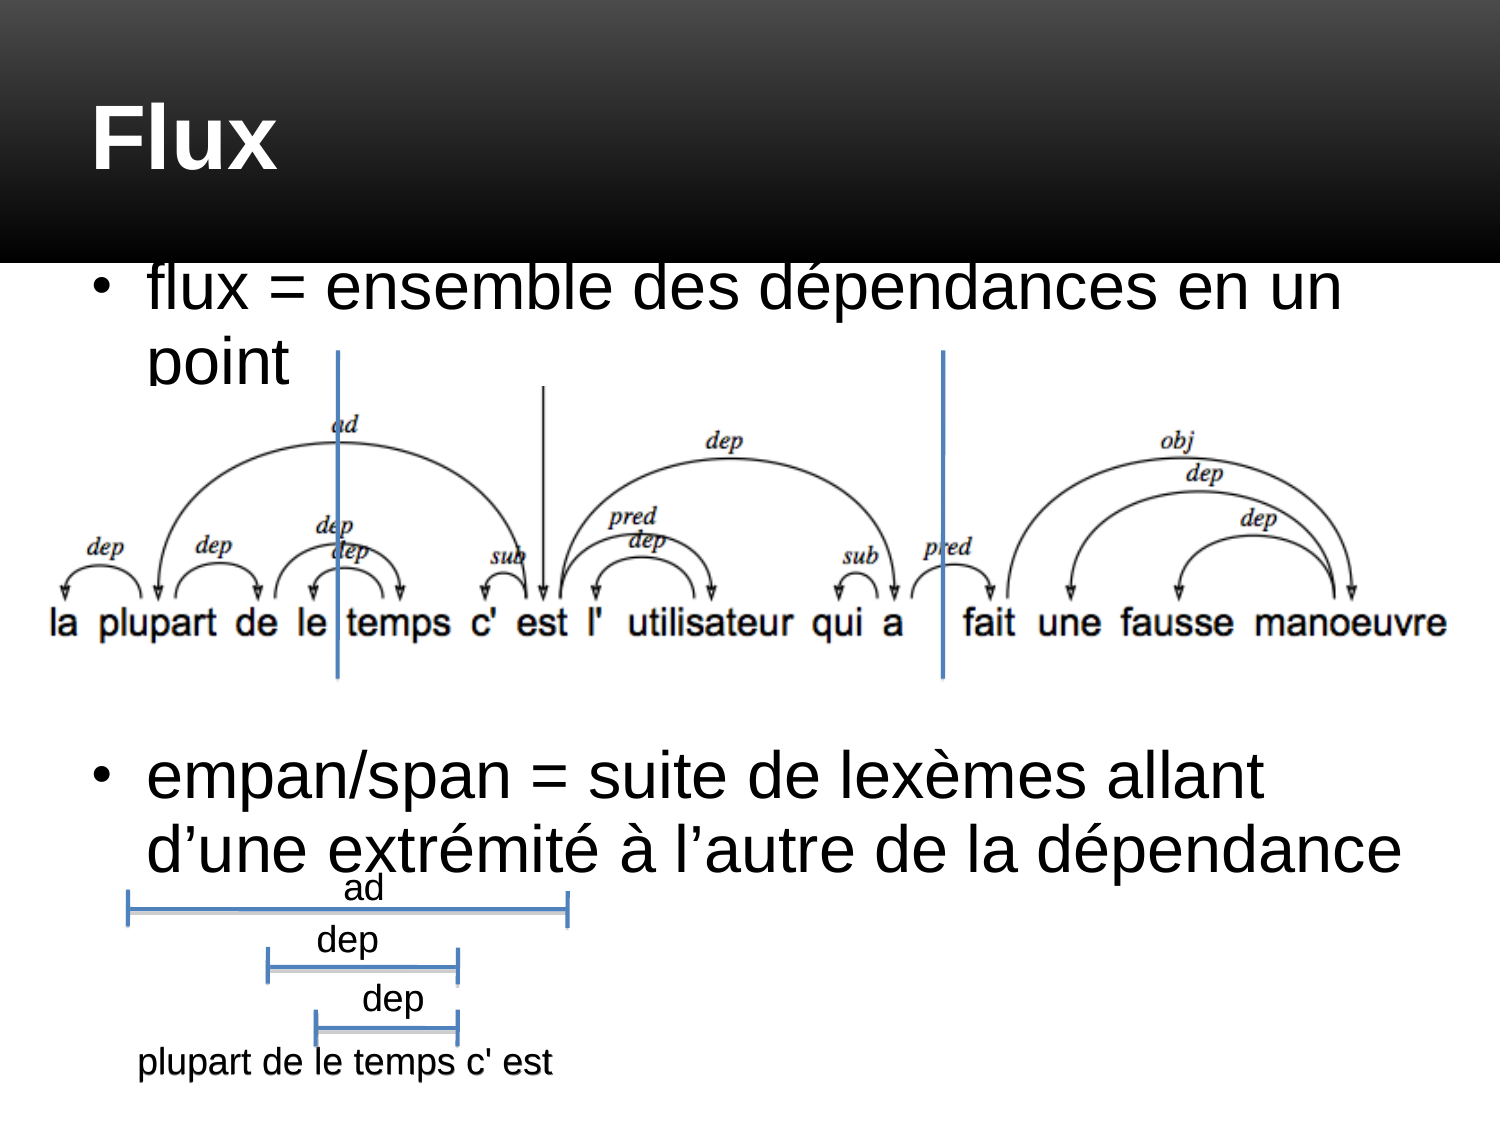

# Flux
flux = ensemble des dépendances en un point
empan/span = suite de lexèmes allant d’une extrémité à l’autre de la dépendance
ad
dep
dep
plupart de le temps c' est